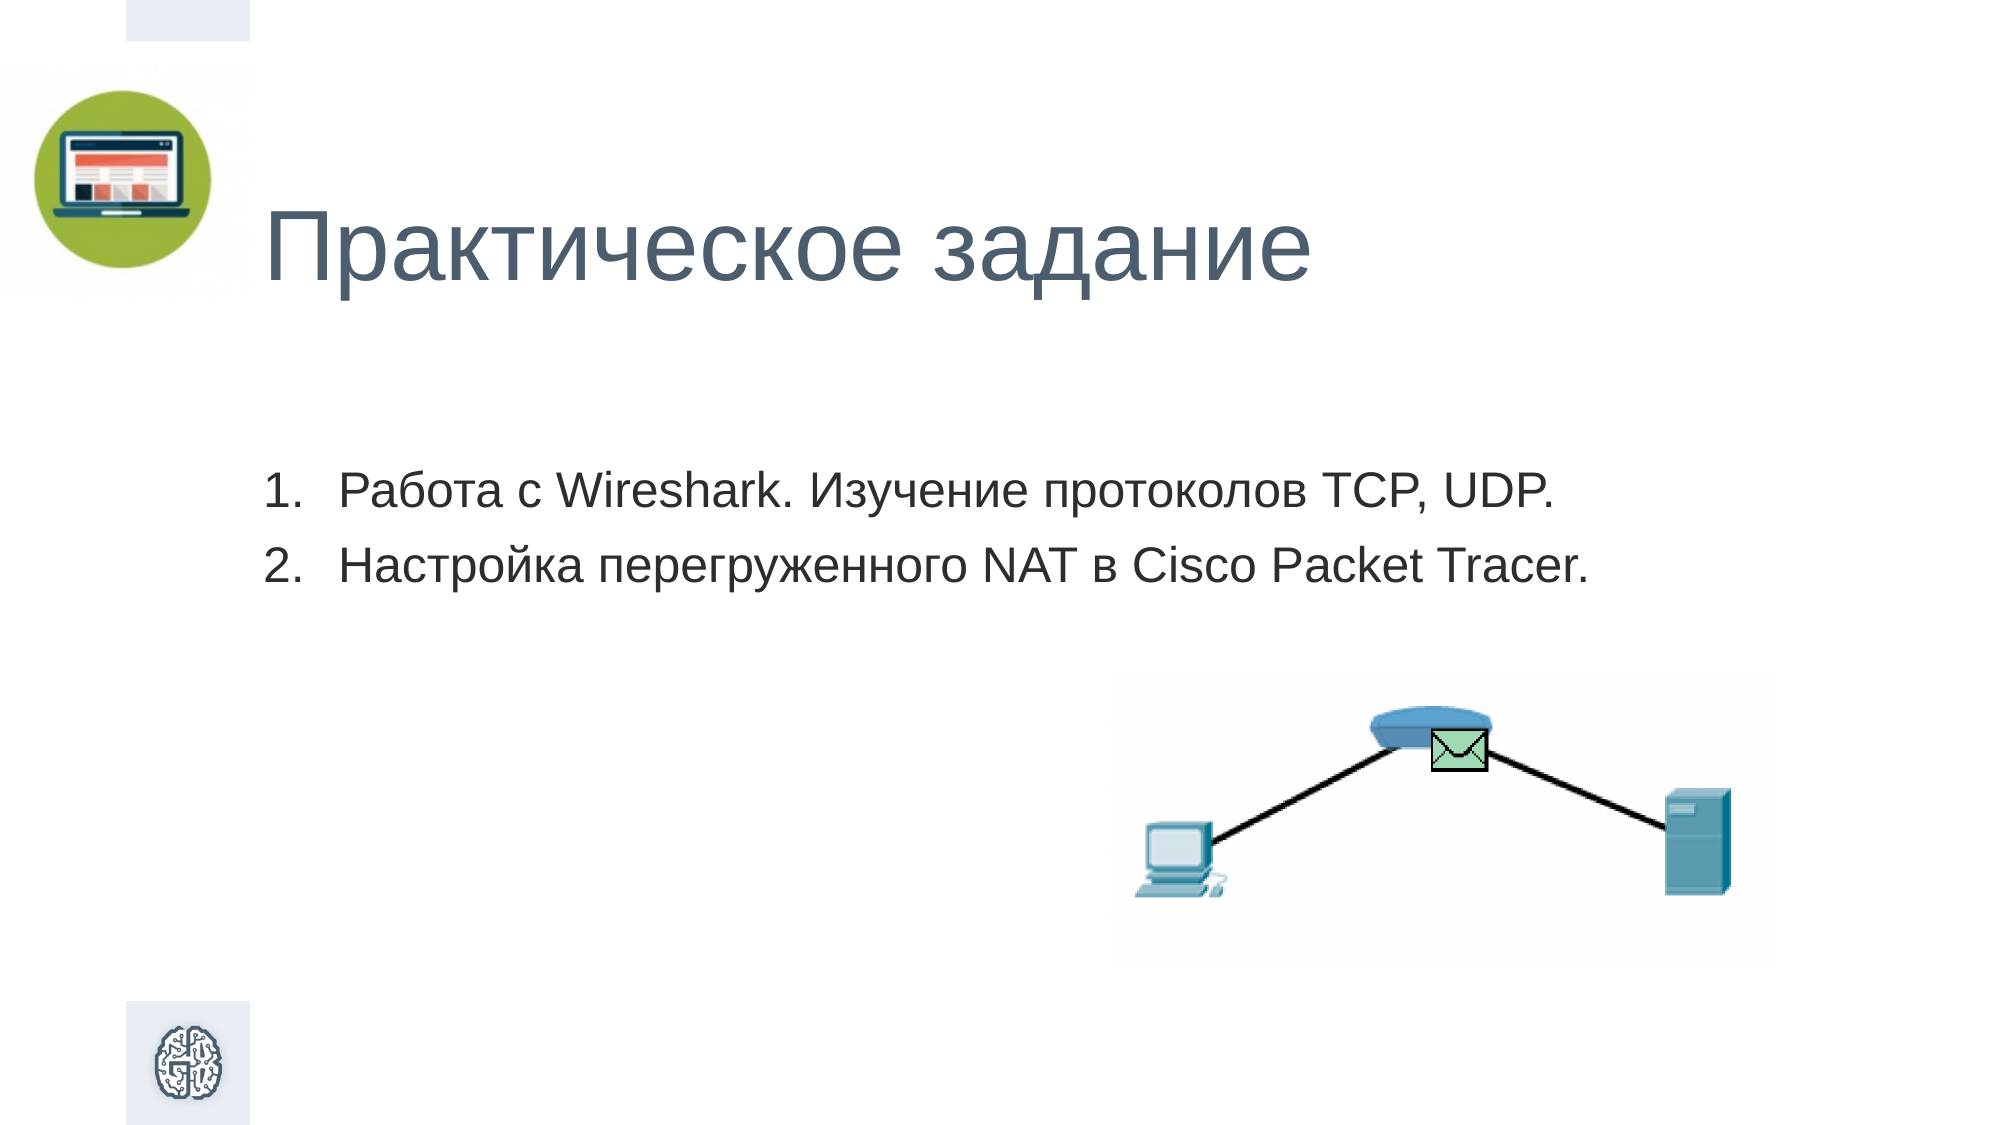

# Практическое задание
Работа с Wireshark. Изучение протоколов TCP, UDP.
Настройка перегруженного NAT в Cisco Packet Tracer.